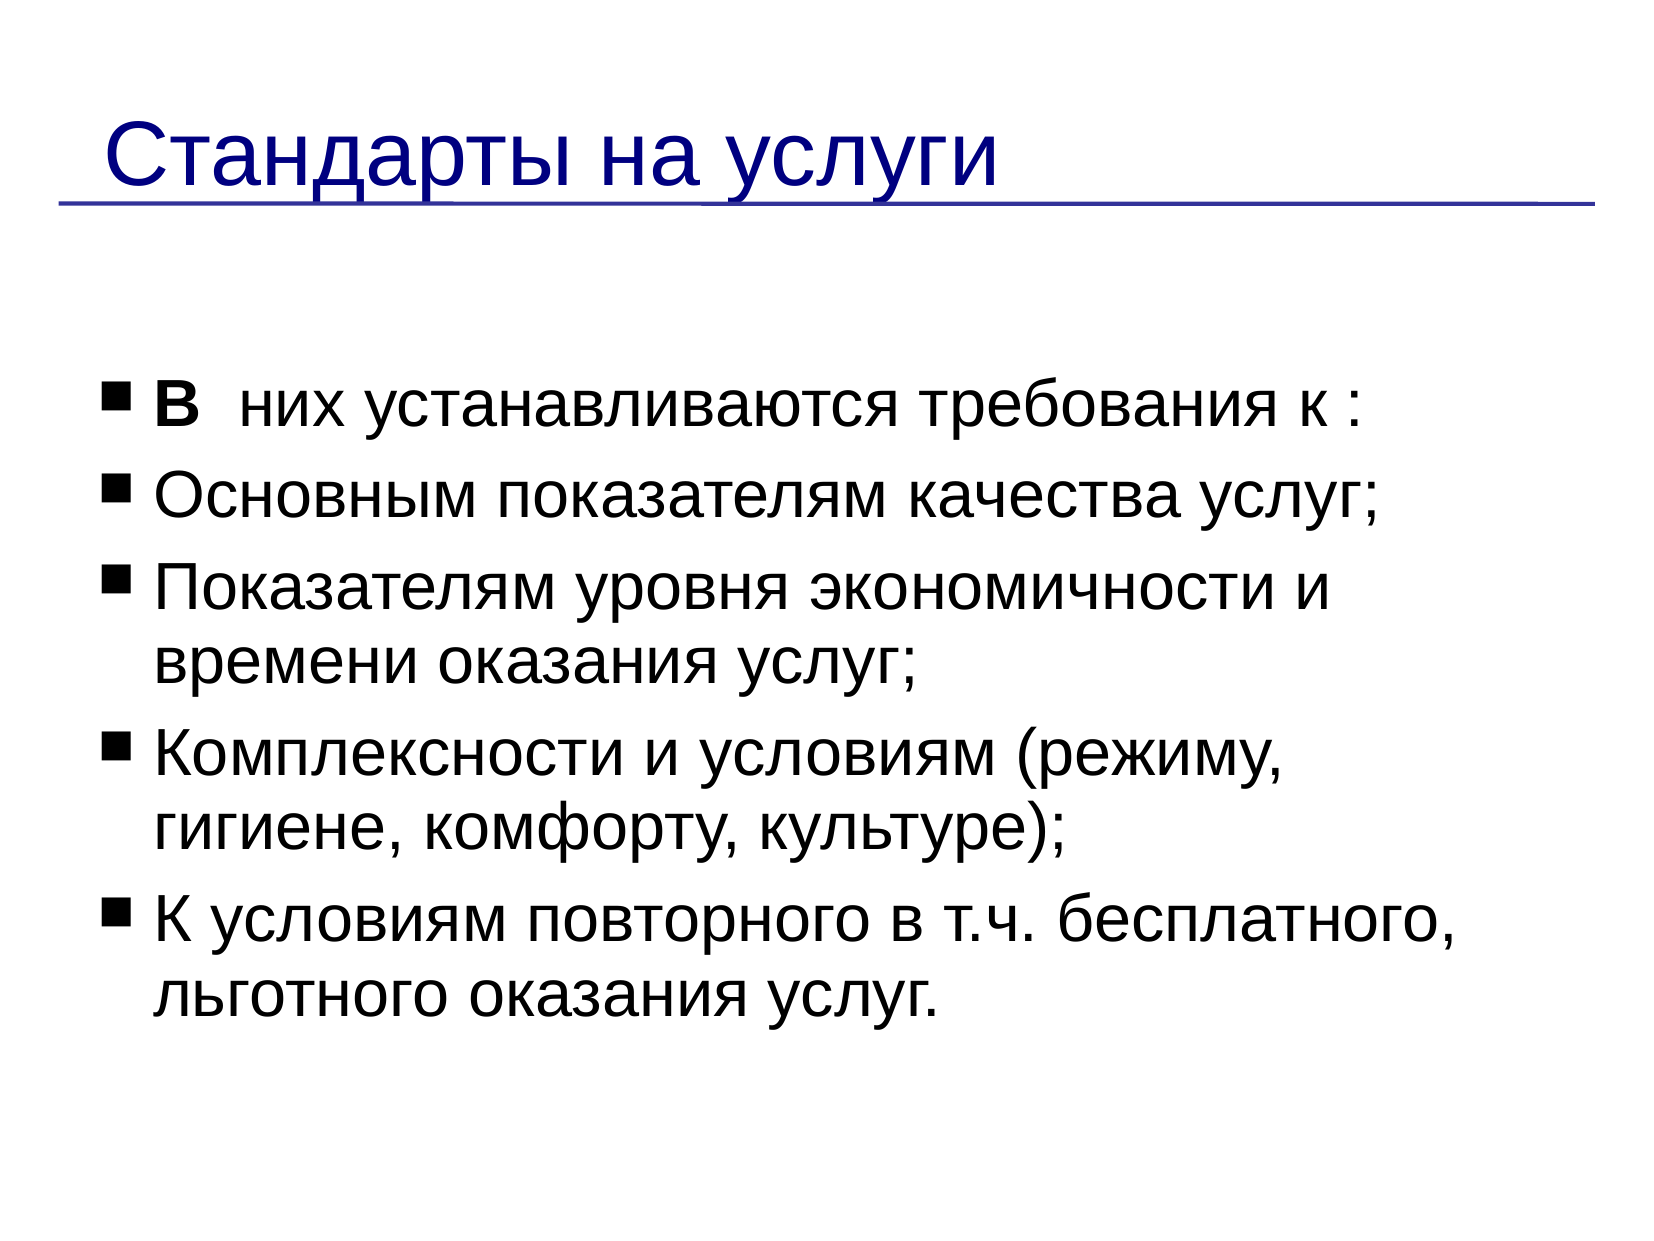

# Стандарты на услуги
В них устанавливаются требования к :
Основным показателям качества услуг;
Показателям уровня экономичности и времени оказания услуг;
Комплексности и условиям (режиму, гигиене, комфорту, культуре);
К условиям повторного в т.ч. бесплатного, льготного оказания услуг.